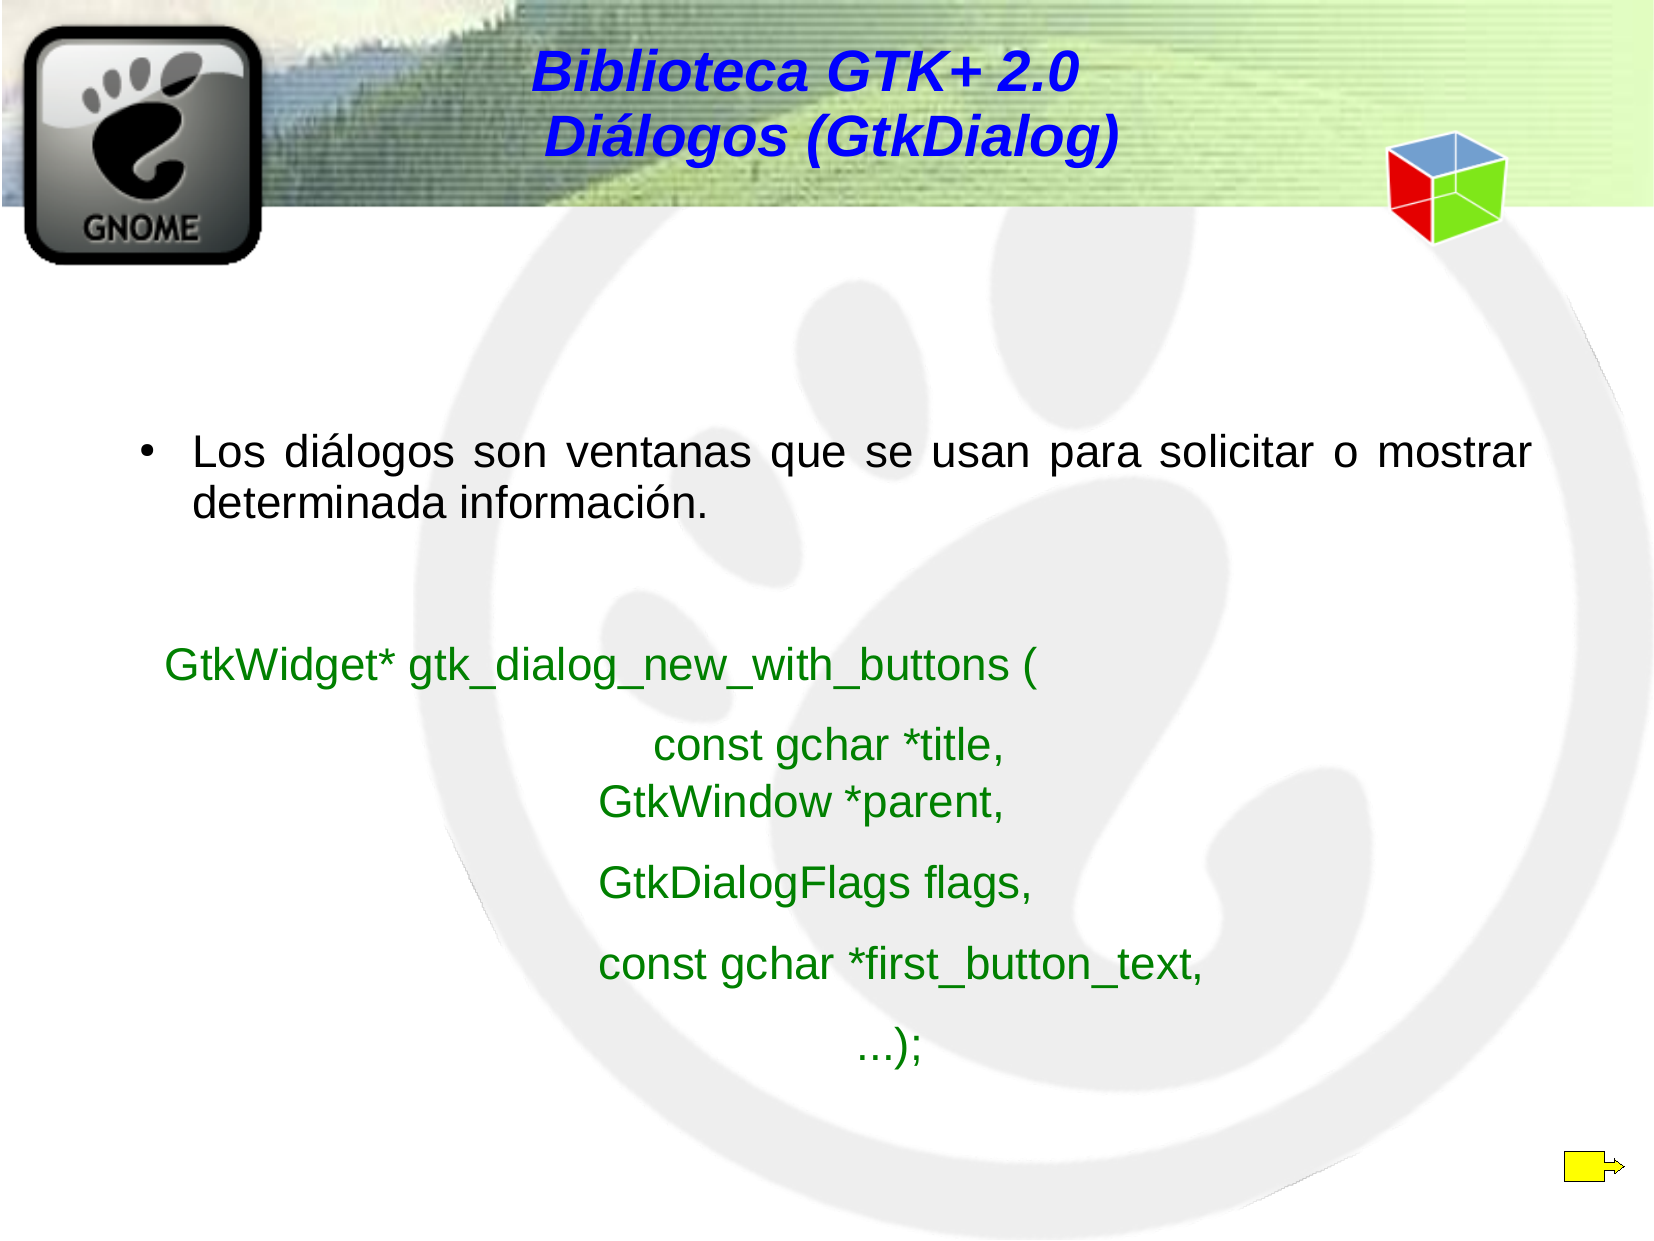

# Biblioteca GTK+ 2.0 Diálogos (GtkDialog)
Los diálogos son ventanas que se usan para solicitar o mostrar determinada información.
 GtkWidget* gtk_dialog_new_with_buttons (
const gchar *title,
 GtkWindow *parent,
 GtkDialogFlags flags,
 const gchar *first_button_text,
 	...);